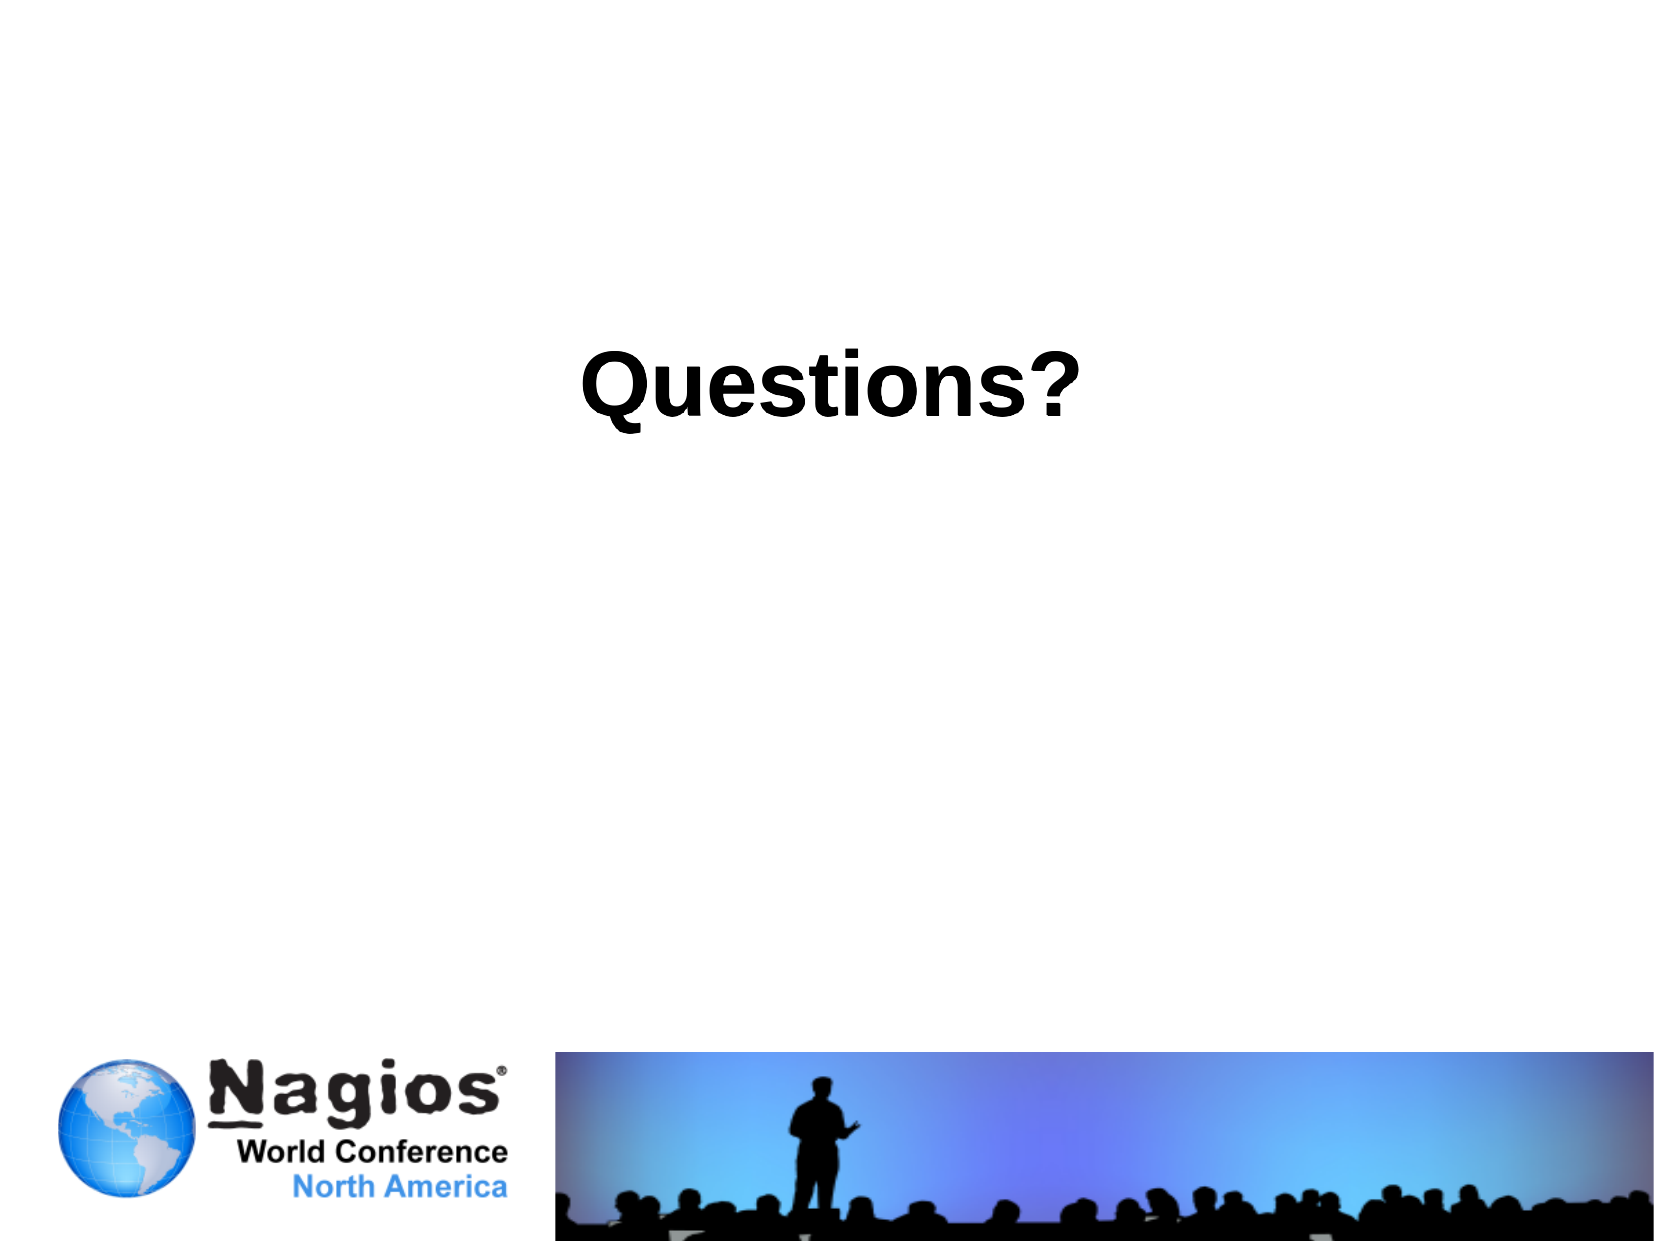

# Questions?
2011
Nagios World Conference
30